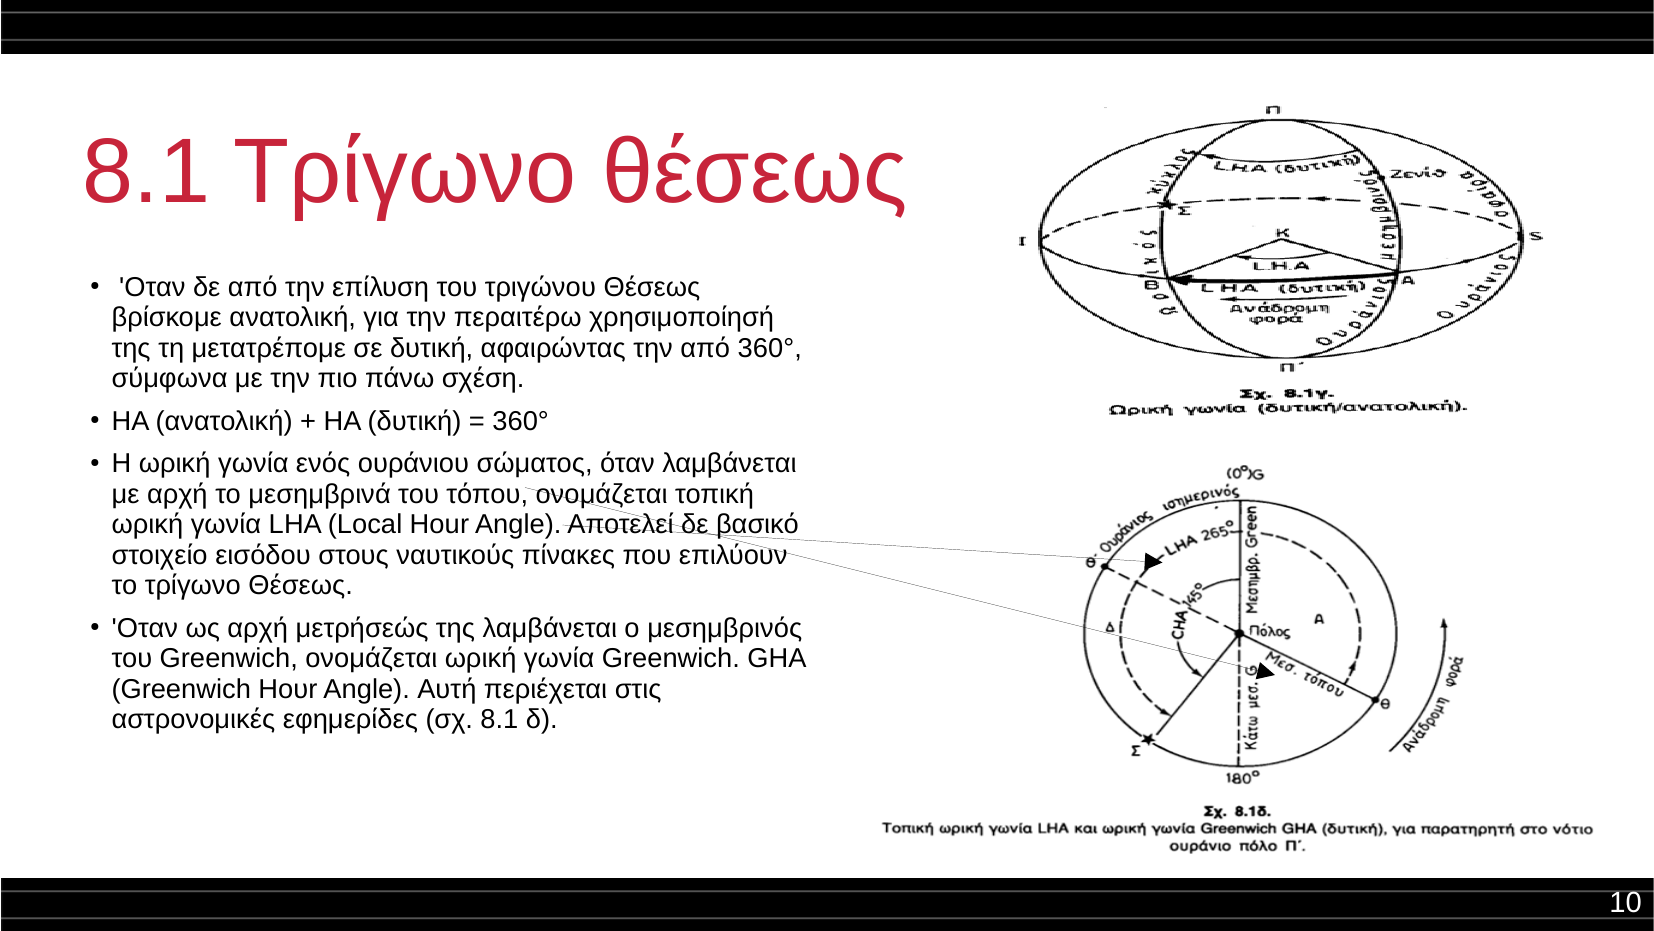

# 8.1 Τρίγωνο θέσεως
 'Οταν δε από την επίλυση του τριγώνου Θέσεως βρίσκομε ανατολική, για την περαιτέρω χρησιμοποίησή της τη μετατρέπομε σε δυτική, αφαιρώντας την από 360°, σύμφωνα με την πιο πάνω σχέση.
ΗΑ (ανατολική) + ΗΑ (δυτική) = 360°
Η ωρική γωνία ενός ουράνιου σώματος, όταν λαμβάνεται με αρχή το μεσημβρινά του τόπου, ονομάζεται τοπική ωρική γωνία LΗΑ (Local Hour Angle). Αποτελεί δε βασικό στοιχείο εισόδου στους ναυτικούς πίνακες που επιλύουν το τρίγωνο Θέσεως.
'Οταν ως αρχή μετρήσεώς της λαμβάνεται ο μεσημβρινός του Greenwich, ονομάζεται ωρική γωνία Greenwich. GHA (Greenwich Ηουr Angle). Αυτή περιέχεται στις αστρονομικές εφημερίδες (σχ. 8.1 δ).